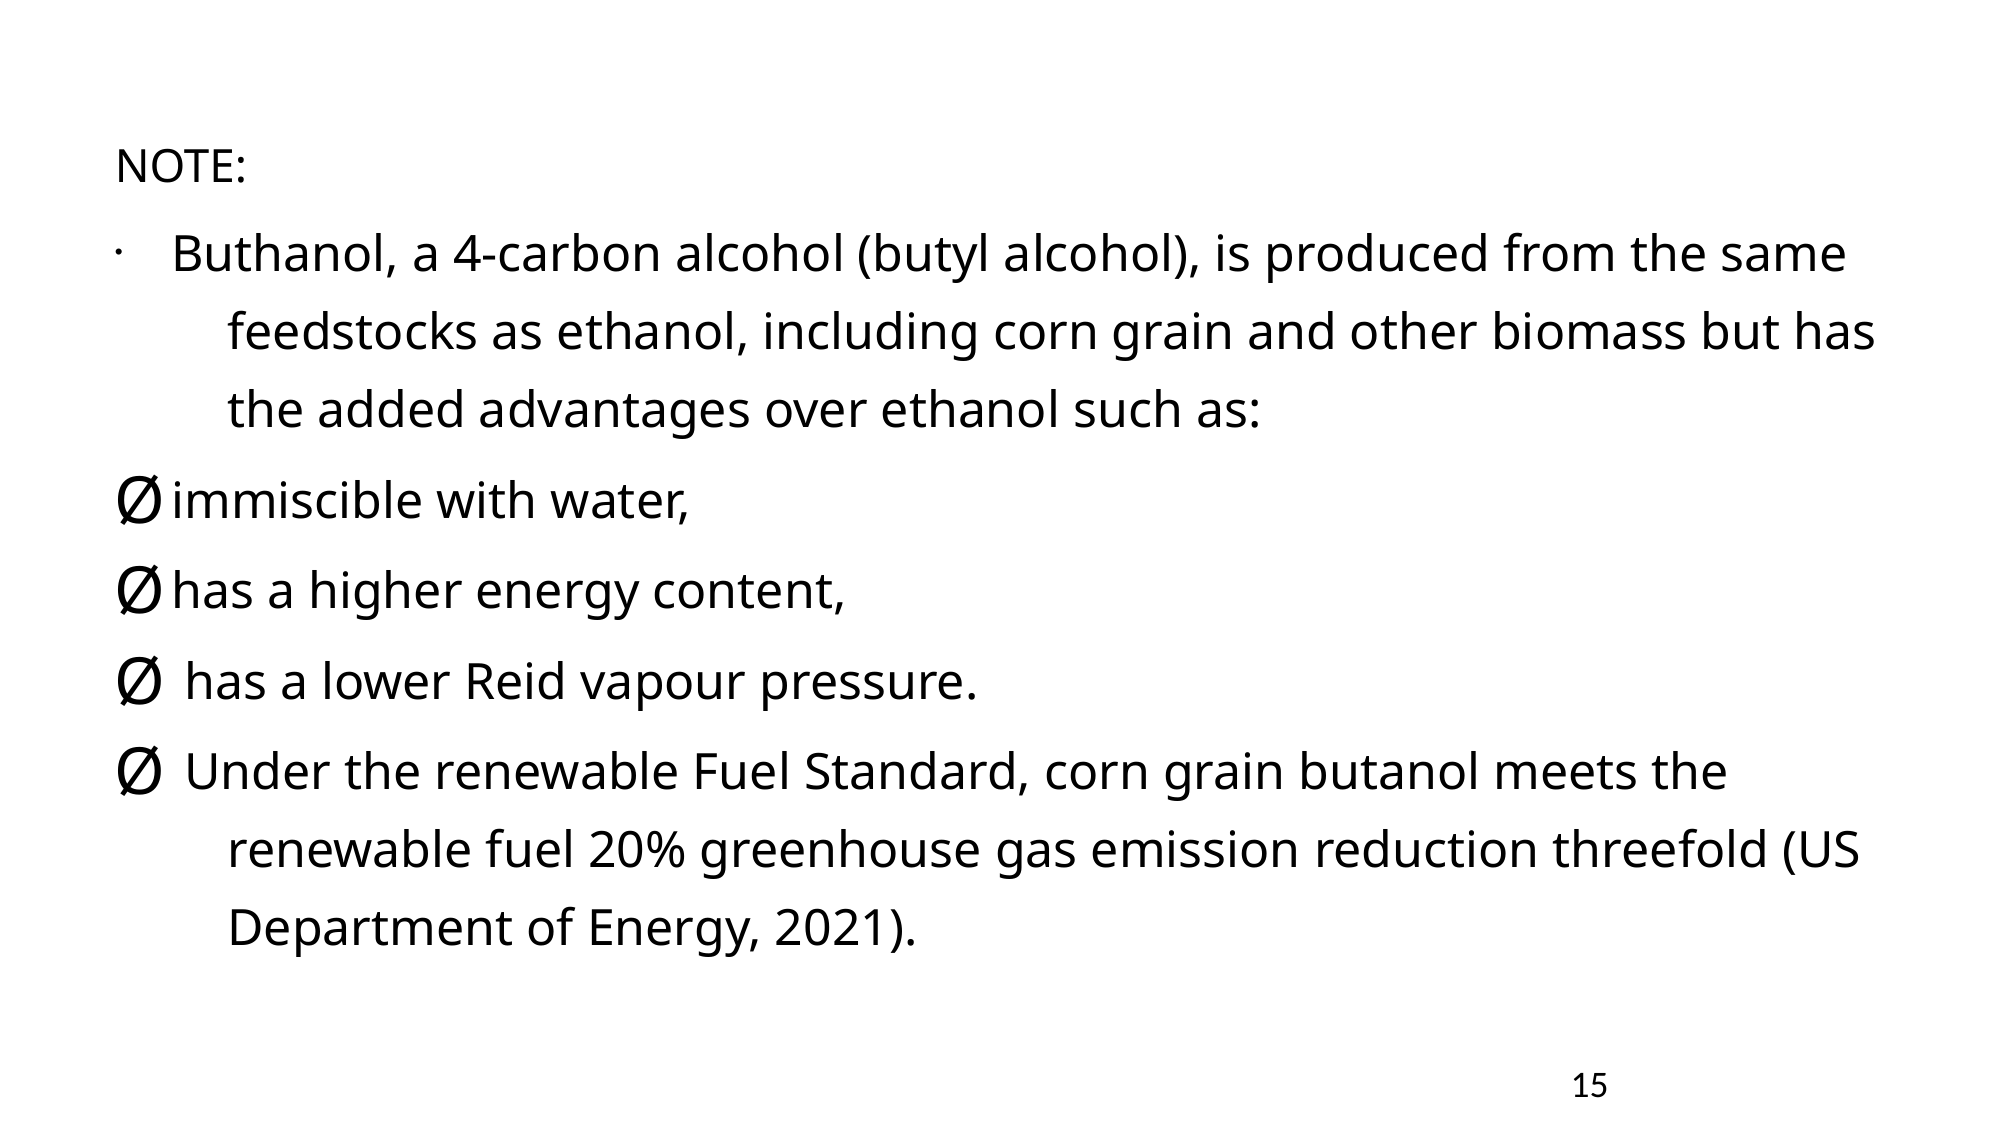

# NOTE:
Buthanol, a 4-carbon alcohol (butyl alcohol), is produced from the same feedstocks as ethanol, including corn grain and other biomass but has the added advantages over ethanol such as:
immiscible with water,
has a higher energy content,
 has a lower Reid vapour pressure.
 Under the renewable Fuel Standard, corn grain butanol meets the renewable fuel 20% greenhouse gas emission reduction threefold (US Department of Energy, 2021).